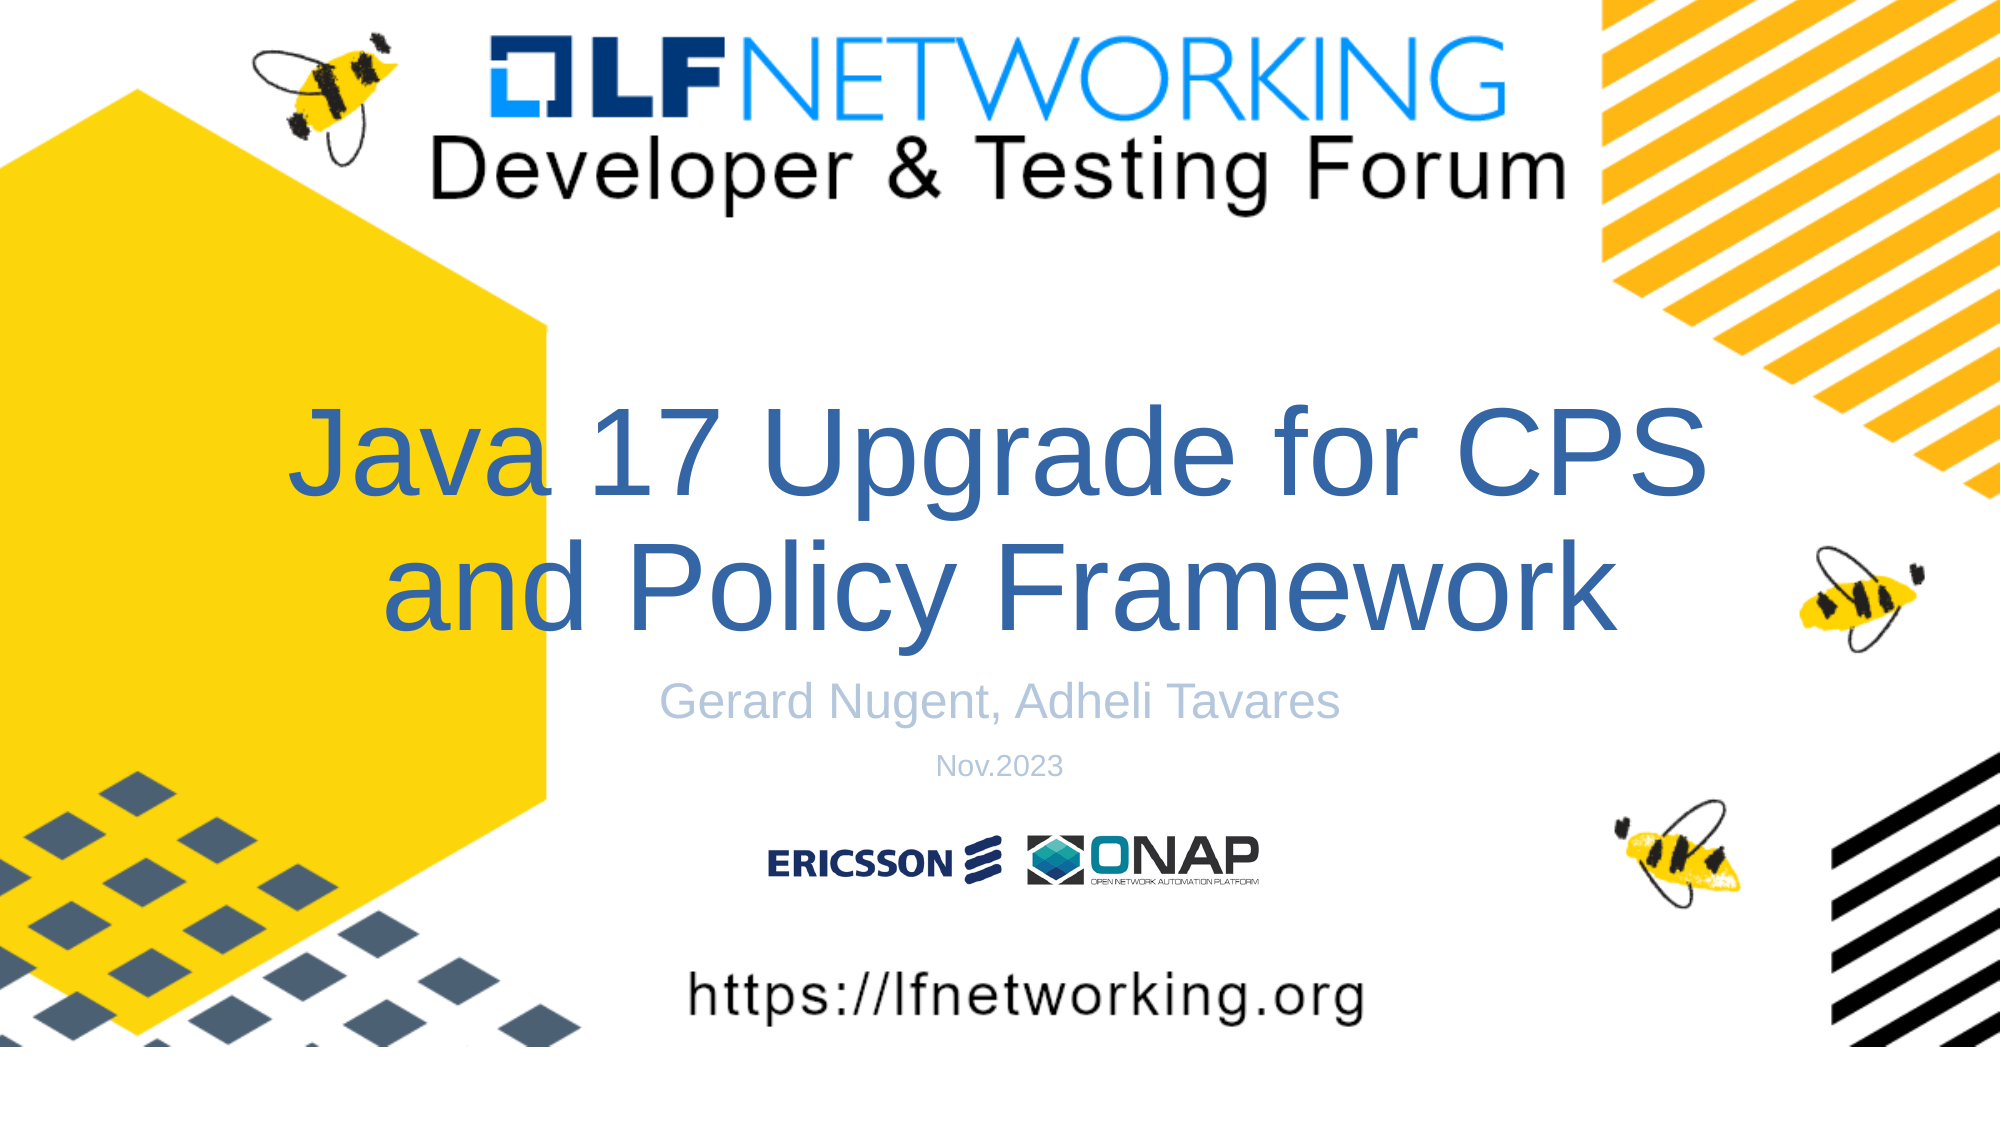

# Java 17 Upgrade for CPS and Policy Framework
Gerard Nugent, Adheli Tavares
Nov.2023